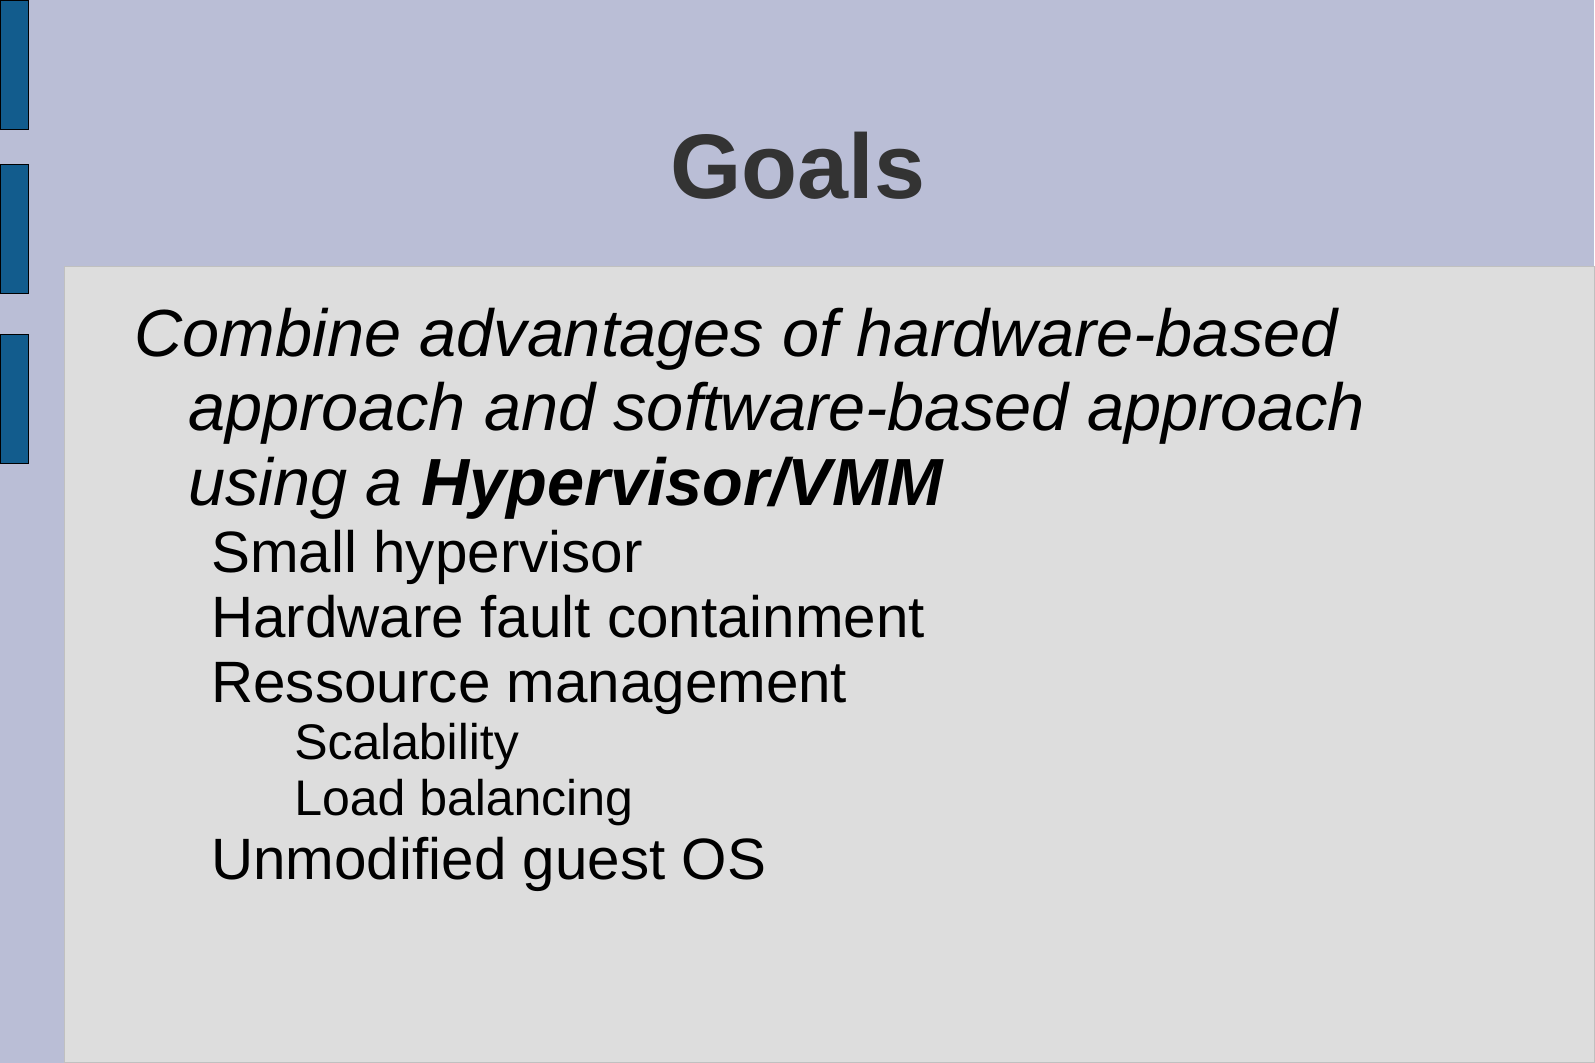

# Goals
Combine advantages of hardware-based approach and software-based approach using a Hypervisor/VMM
Small hypervisor
Hardware fault containment
Ressource management
Scalability
Load balancing
Unmodified guest OS